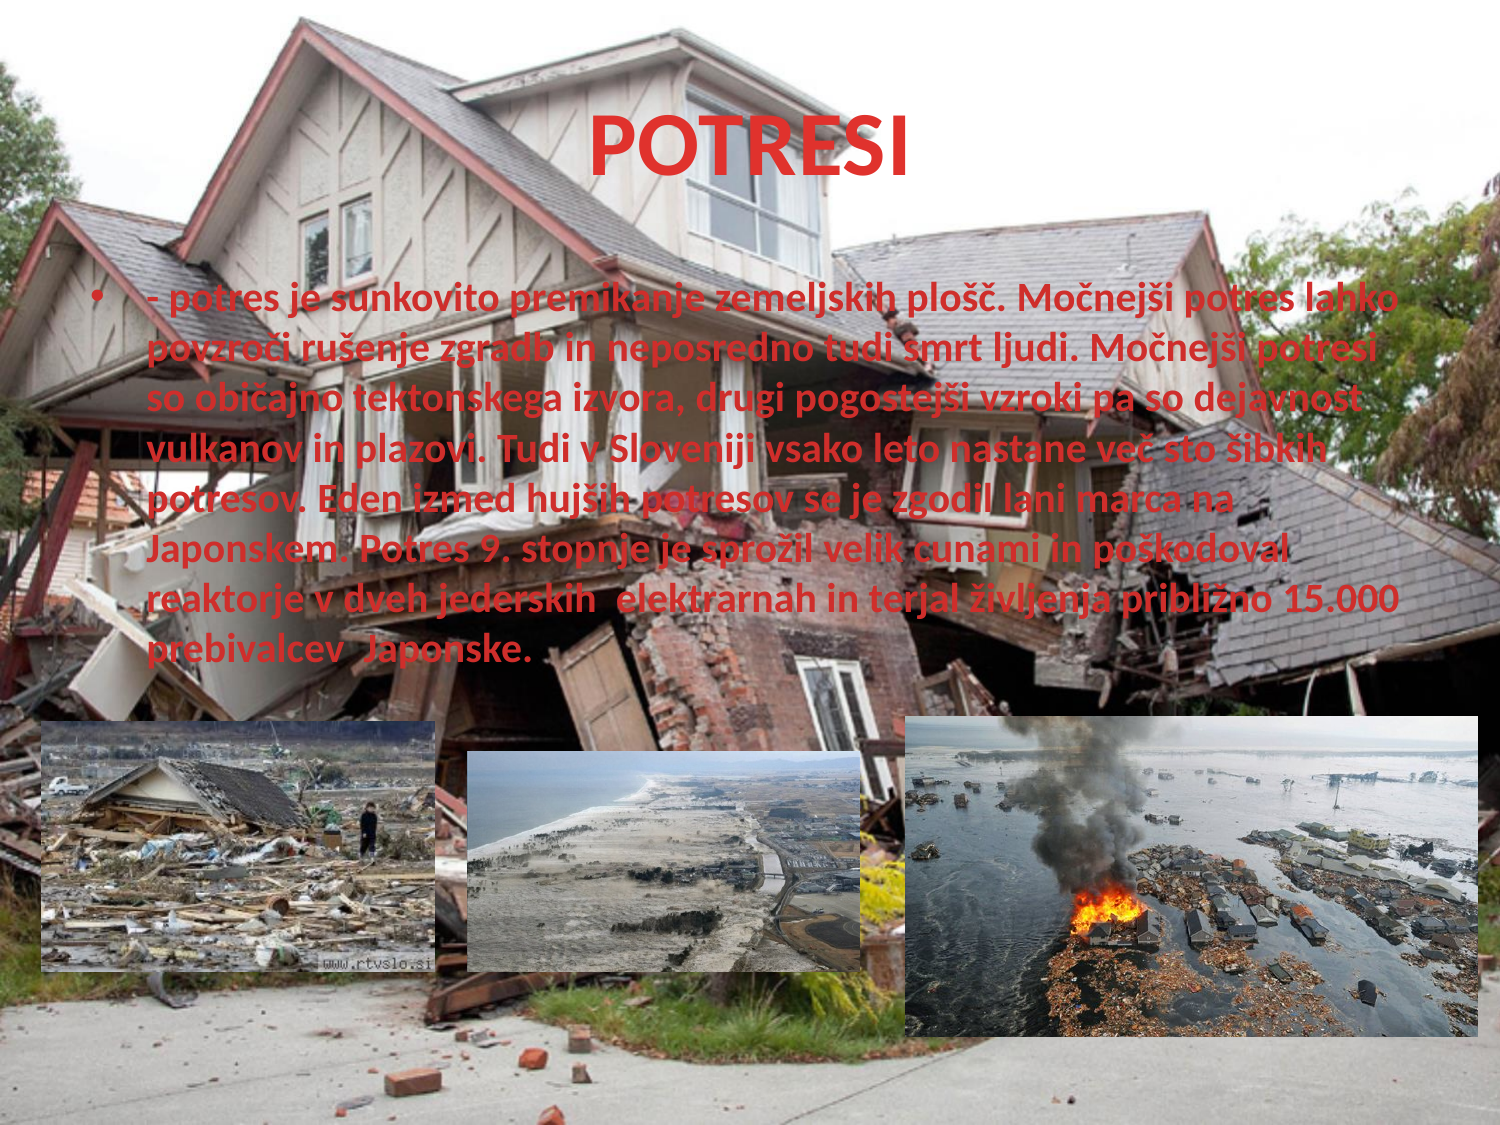

# POTRESI
- potres je sunkovito premikanje zemeljskih plošč. Močnejši potres lahko povzroči rušenje zgradb in neposredno tudi smrt ljudi. Močnejši potresi so običajno tektonskega izvora, drugi pogostejši vzroki pa so dejavnost vulkanov in plazovi. Tudi v Sloveniji vsako leto nastane več sto šibkih potresov. Eden izmed hujših potresov se je zgodil lani marca na Japonskem. Potres 9. stopnje je sprožil velik cunami in poškodoval reaktorje v dveh jederskih elektrarnah in terjal življenja približno 15.000 prebivalcev Japonske.